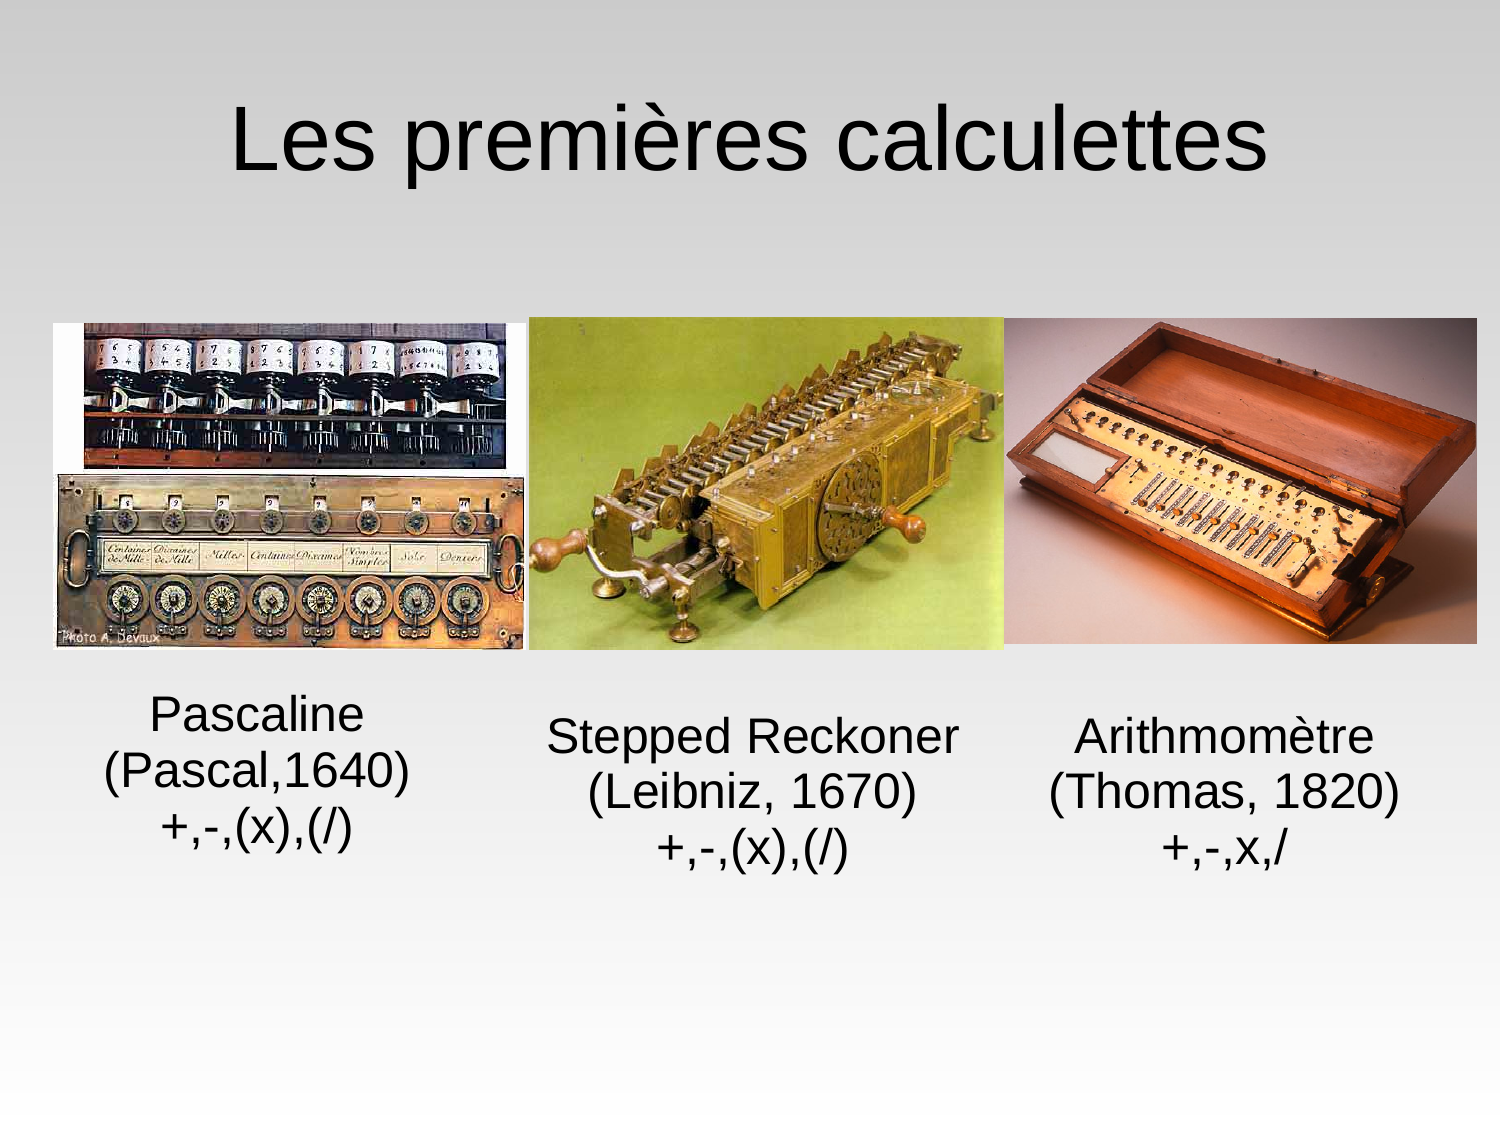

# Les premières calculettes
Pascaline
(Pascal,1640)
+,-,(x),(/)
Stepped Reckoner
(Leibniz, 1670)
+,-,(x),(/)
Arithmomètre
(Thomas, 1820)
+,-,x,/